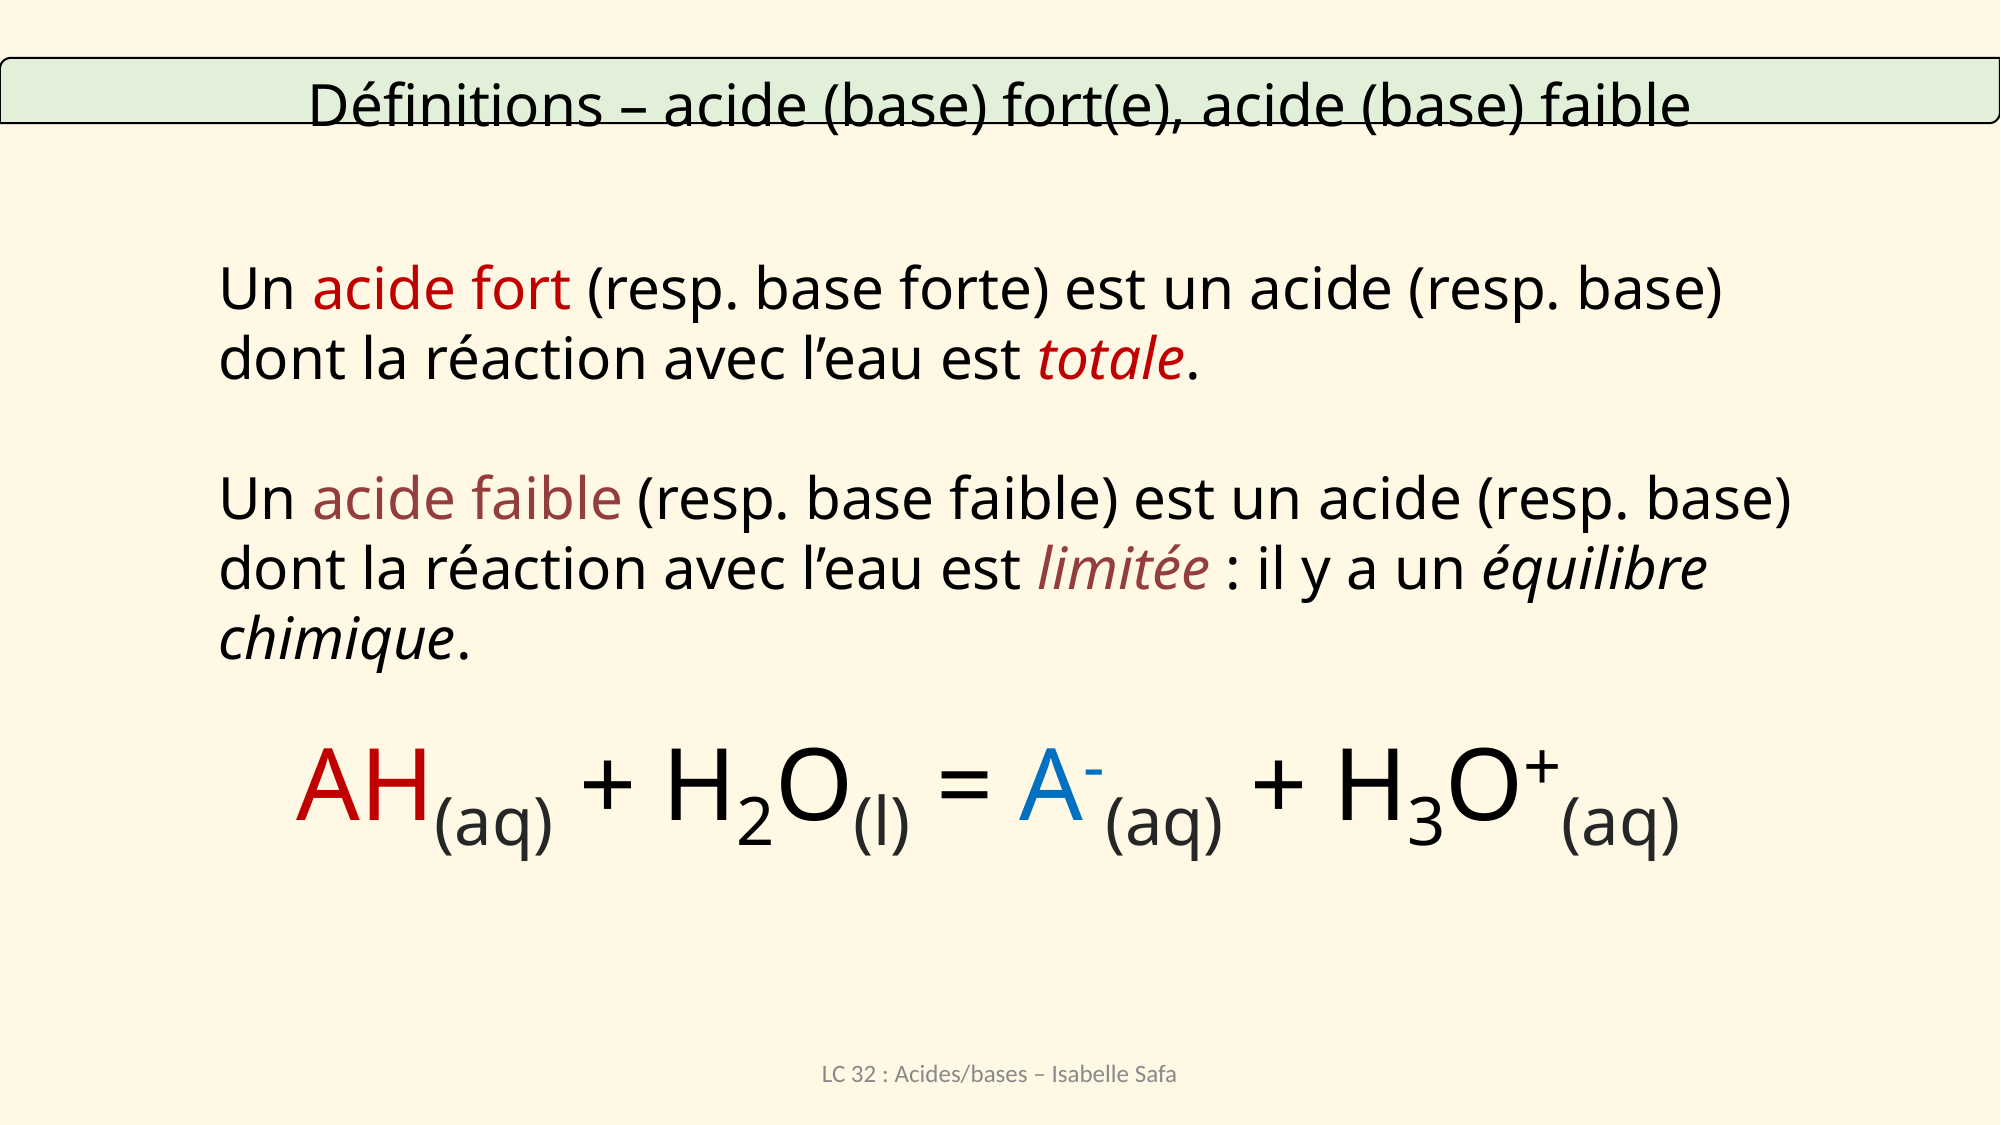

Définitions – acide (base) fort(e), acide (base) faible
Un acide fort (resp. base forte) est un acide (resp. base) dont la réaction avec l’eau est totale.
Un acide faible (resp. base faible) est un acide (resp. base) dont la réaction avec l’eau est limitée : il y a un équilibre chimique.
AH(aq) + H2O(l) = A-(aq) + H3O+(aq)
LC 32 : Acides/bases – Isabelle Safa